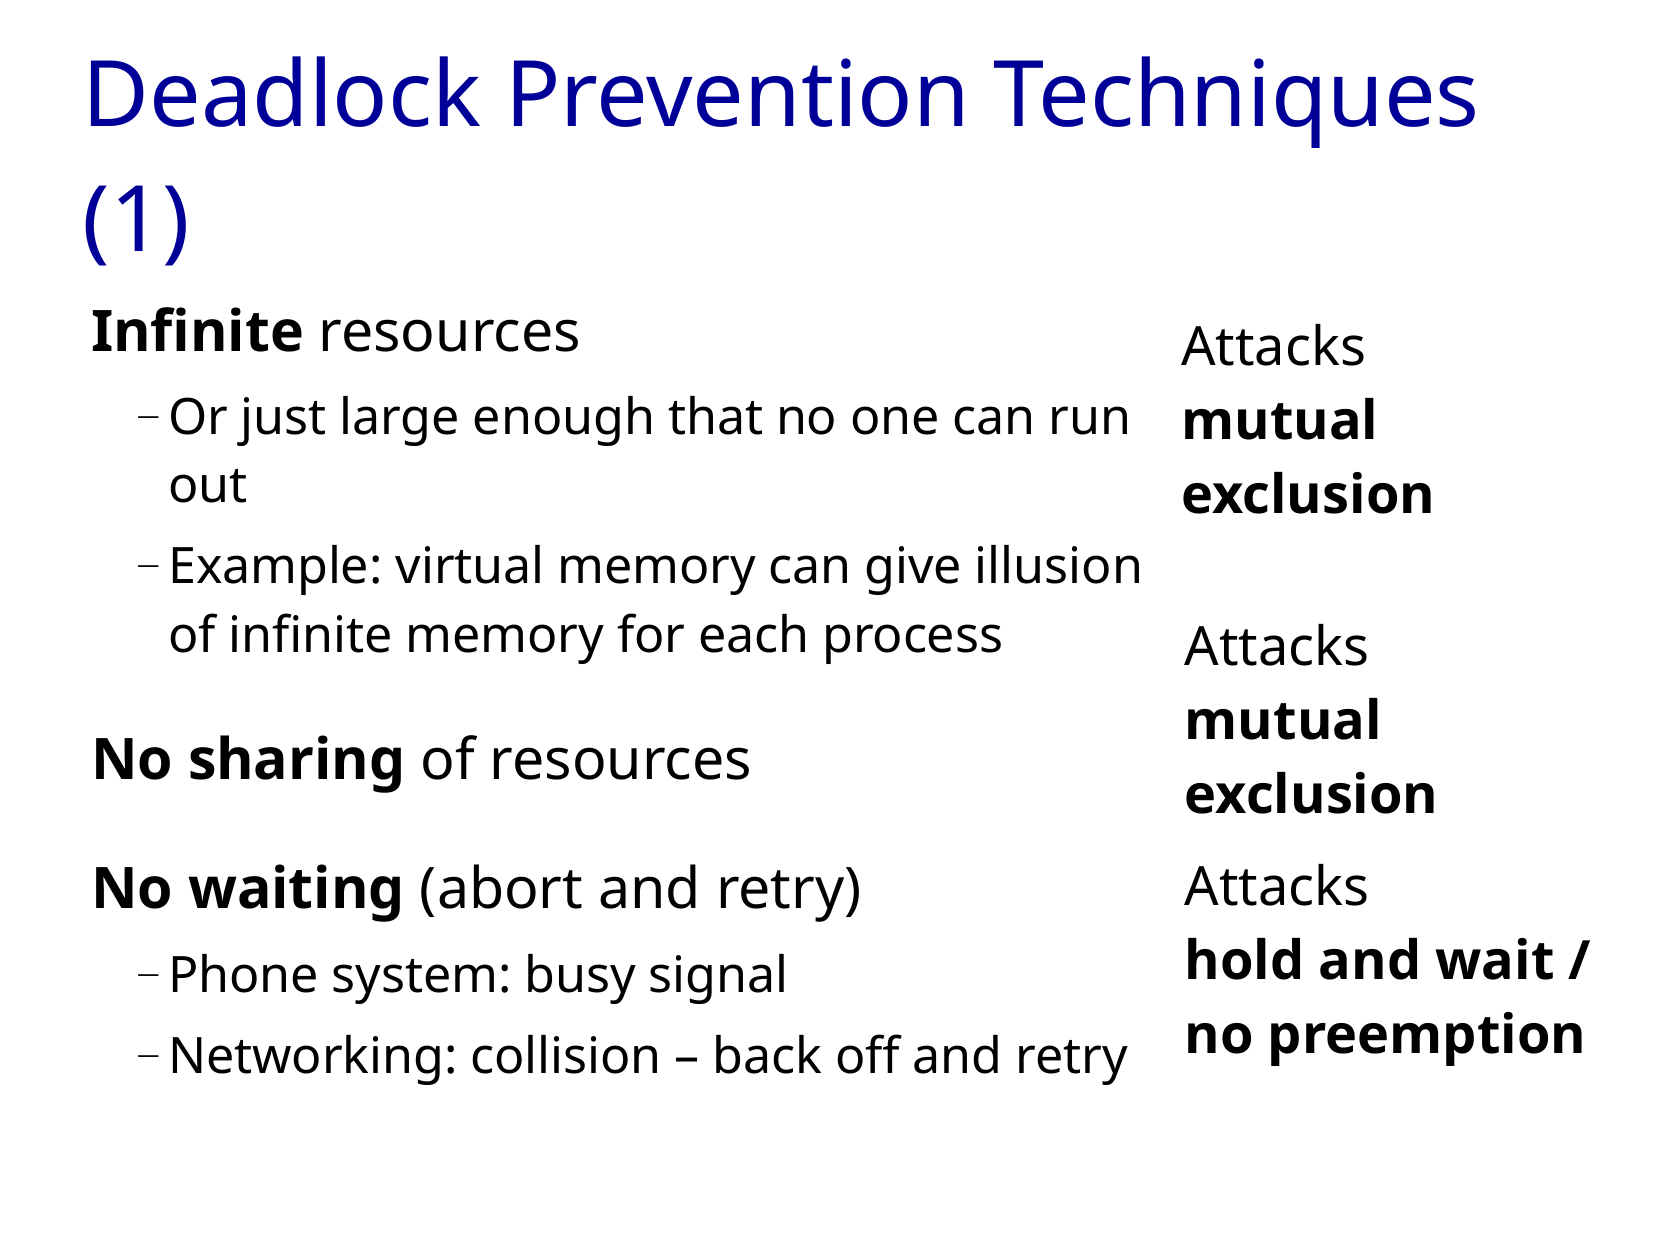

# Deadlock Prevention Techniques (1)
Infinite resources
Or just large enough that no one can run out
Example: virtual memory can give illusion of infinite memory for each process
No sharing of resources
No waiting (abort and retry)
Phone system: busy signal
Networking: collision – back off and retry
Attacks
mutual exclusion
Attacks
mutual exclusion
Attacks
hold and wait /
no preemption